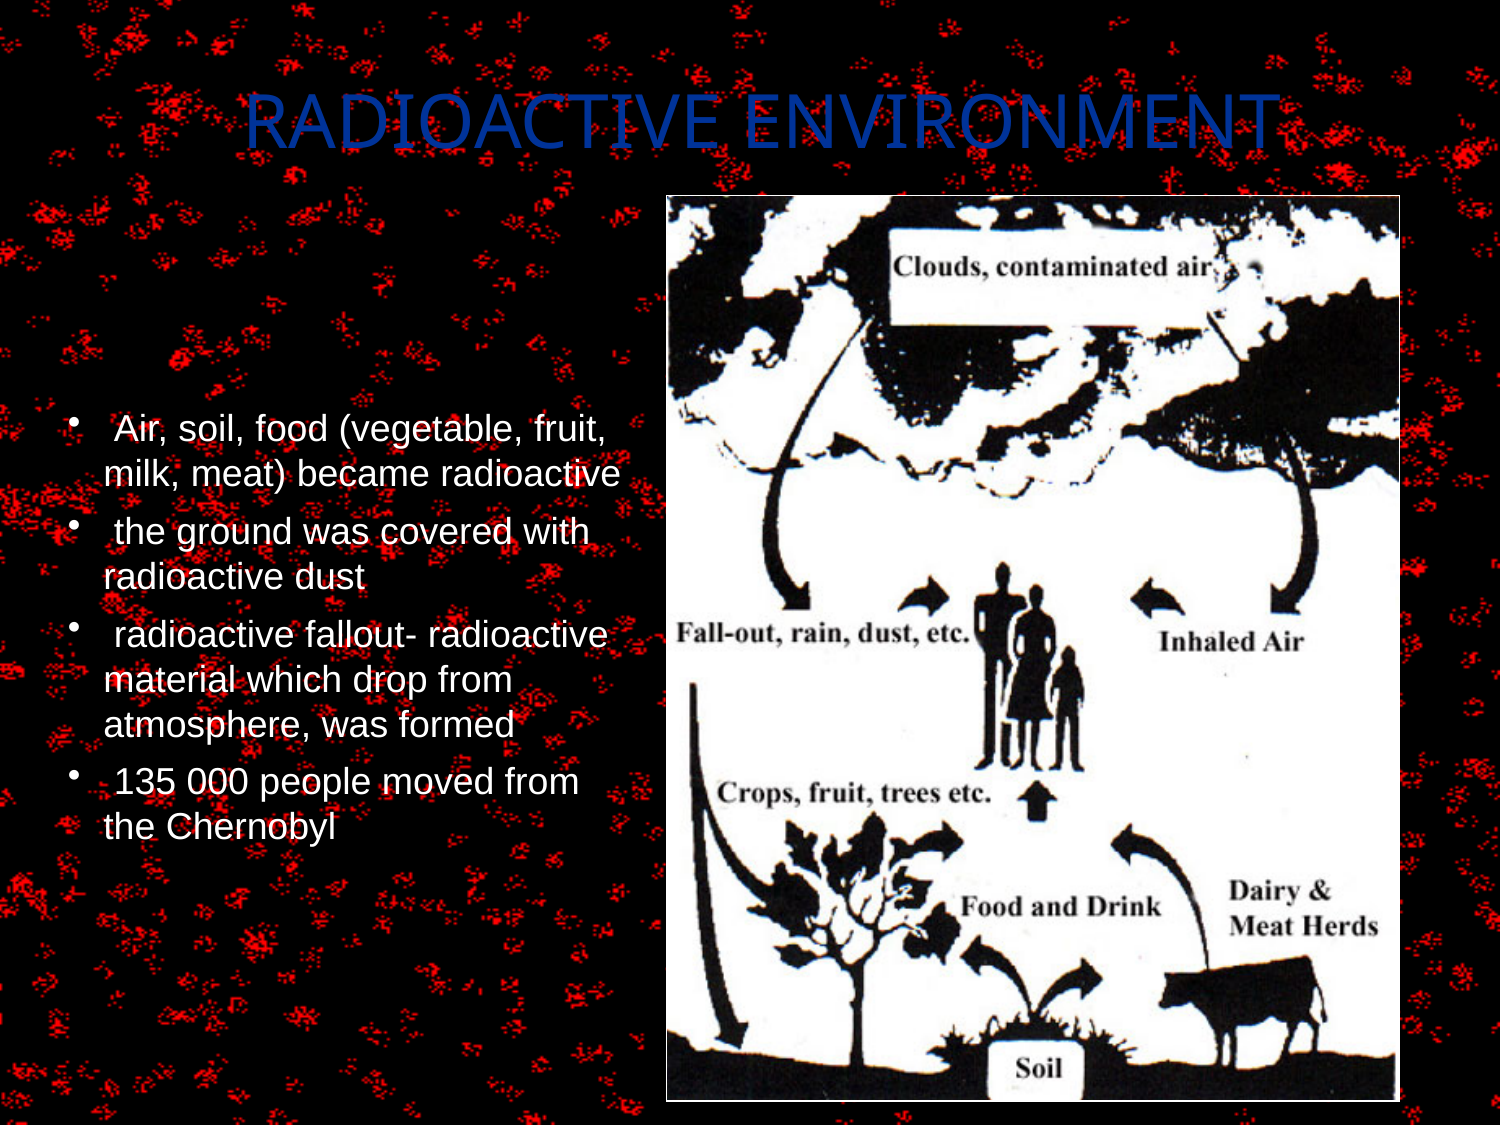

RADIOACTIVE ENVIRONMENT
 Air, soil, food (vegetable, fruit, milk, meat) became radioactive
 the ground was covered with radioactive dust
 radioactive fallout- radioactive material which drop from atmosphere, was formed
 135 000 people moved from the Chernobyl